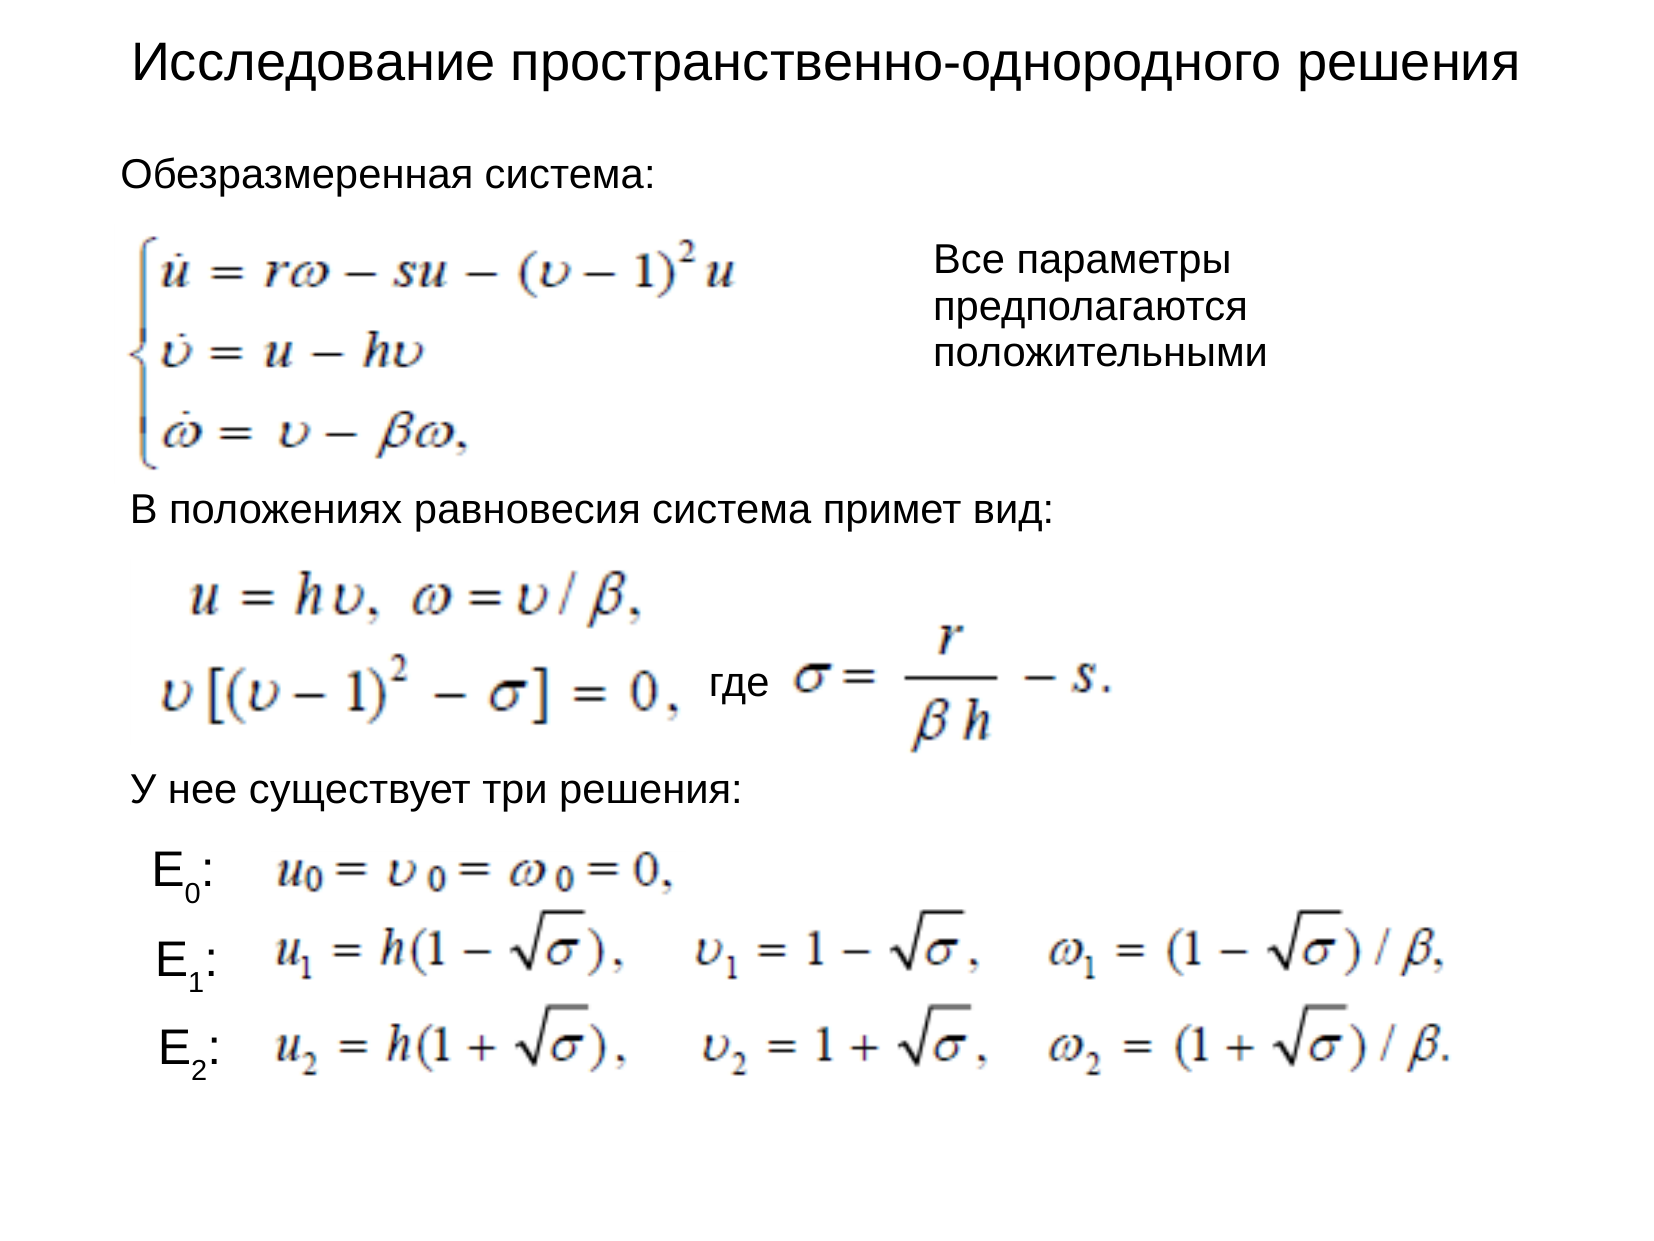

# Исследование пространственно-однородного решения
Обезразмеренная система:
Все параметры предполагаются положительными
В положениях равновесия система примет вид:
где
У нее существует три решения:
E0:
E1:
E2: